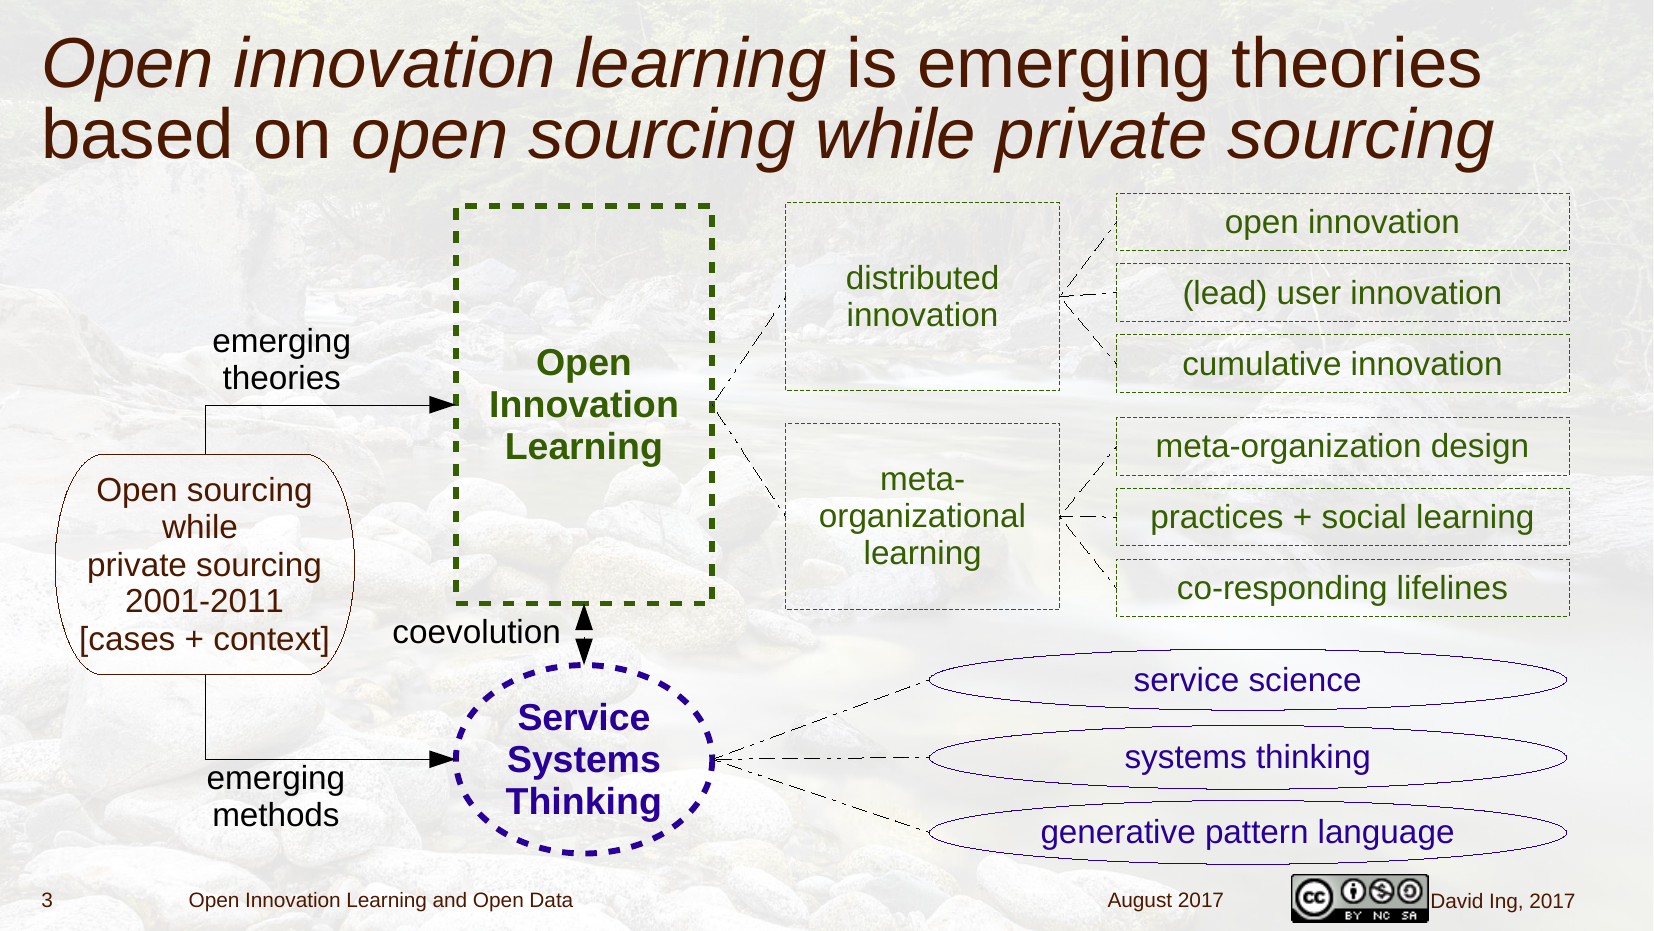

# Open innovation learning is emerging theories based on open sourcing while private sourcing
open innovation
distributed
innovation
Open
Innovation
Learning
(lead) user innovation
emerging theories
cumulative innovation
meta-organization design
meta-
organizational learning
Open sourcing while
private sourcing 2001-2011
[cases + context]
practices + social learning
co-responding lifelines
coevolution
service science
Service
Systems
Thinking
systems thinking
emerging methods
generative pattern language
Open Innovation Learning and Open Data
August 2017
3